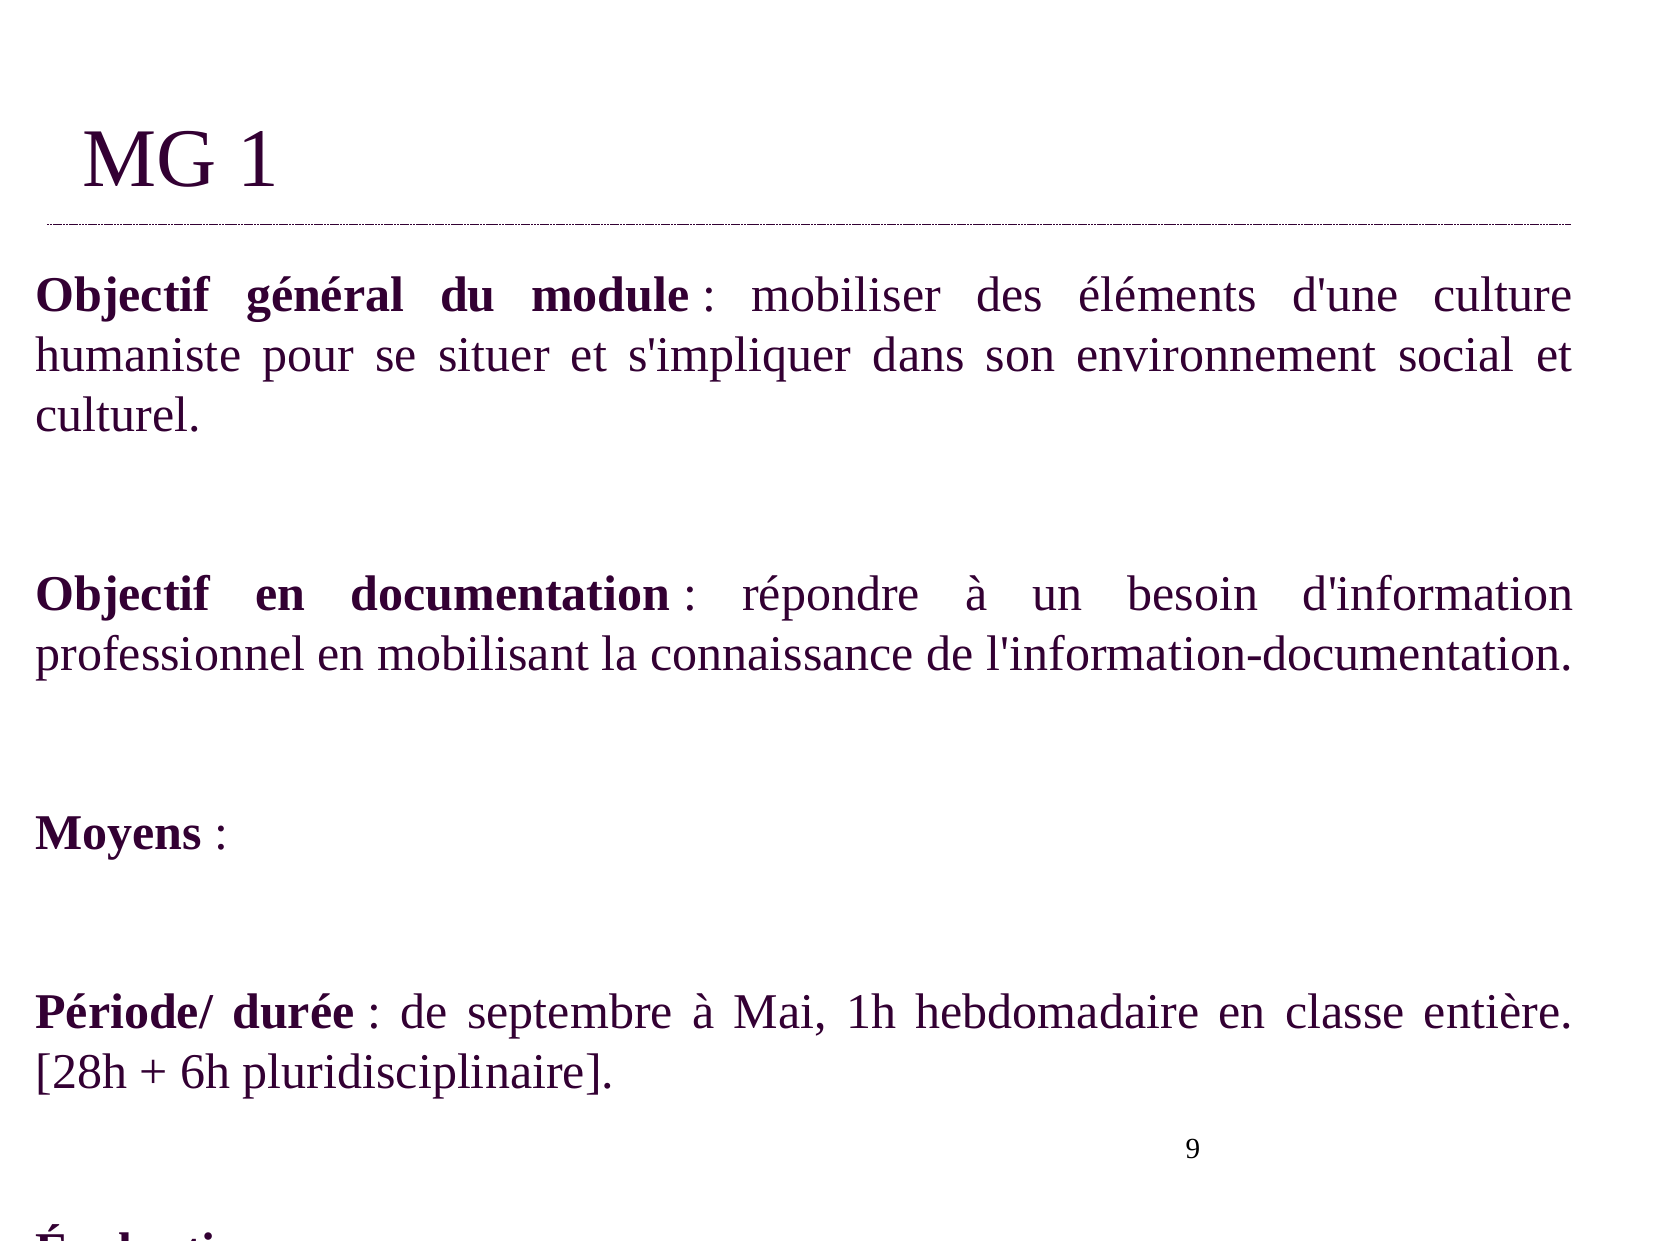

# MG 1
Objectif général du module : mobiliser des éléments d'une culture humaniste pour se situer et s'impliquer dans son environnement social et culturel.
Objectif en documentation : répondre à un besoin d'information professionnel en mobilisant la connaissance de l'information-documentation.
Moyens :
Période/ durée : de septembre à Mai, 1h hebdomadaire en classe entière. [28h + 6h pluridisciplinaire].
Évaluations :
6